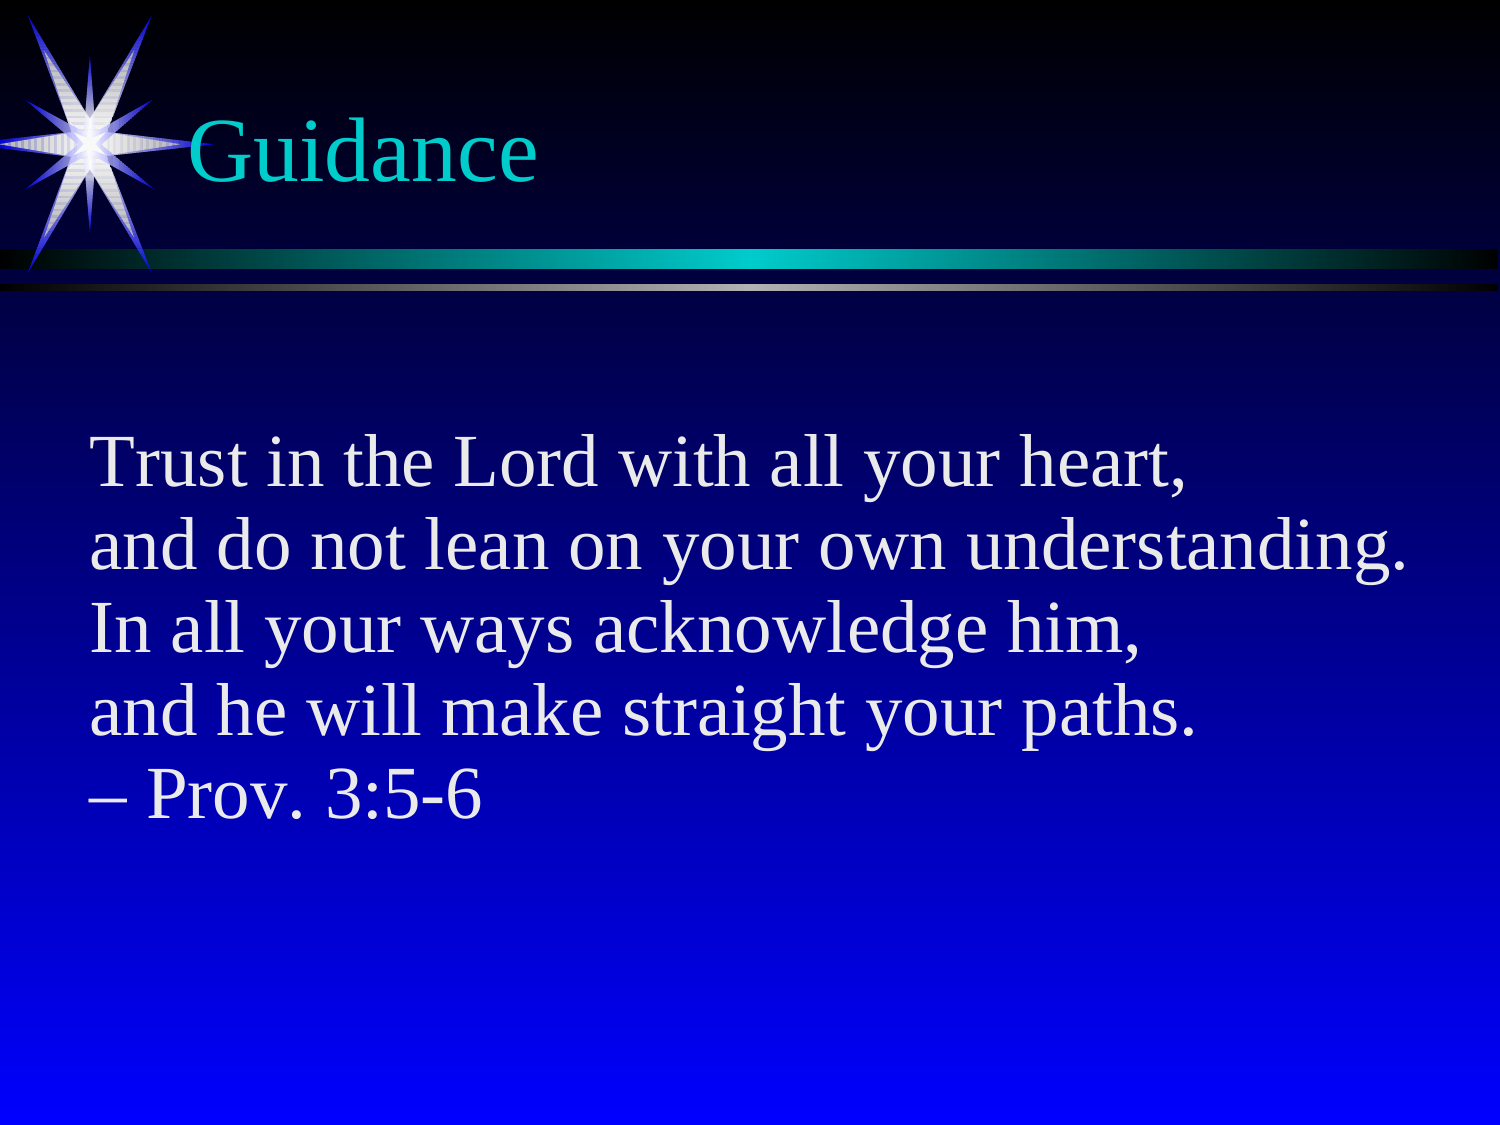

# Guidance
Trust in the Lord with all your heart,
and do not lean on your own understanding.
In all your ways acknowledge him,
and he will make straight your paths.
– Prov. 3:5-6